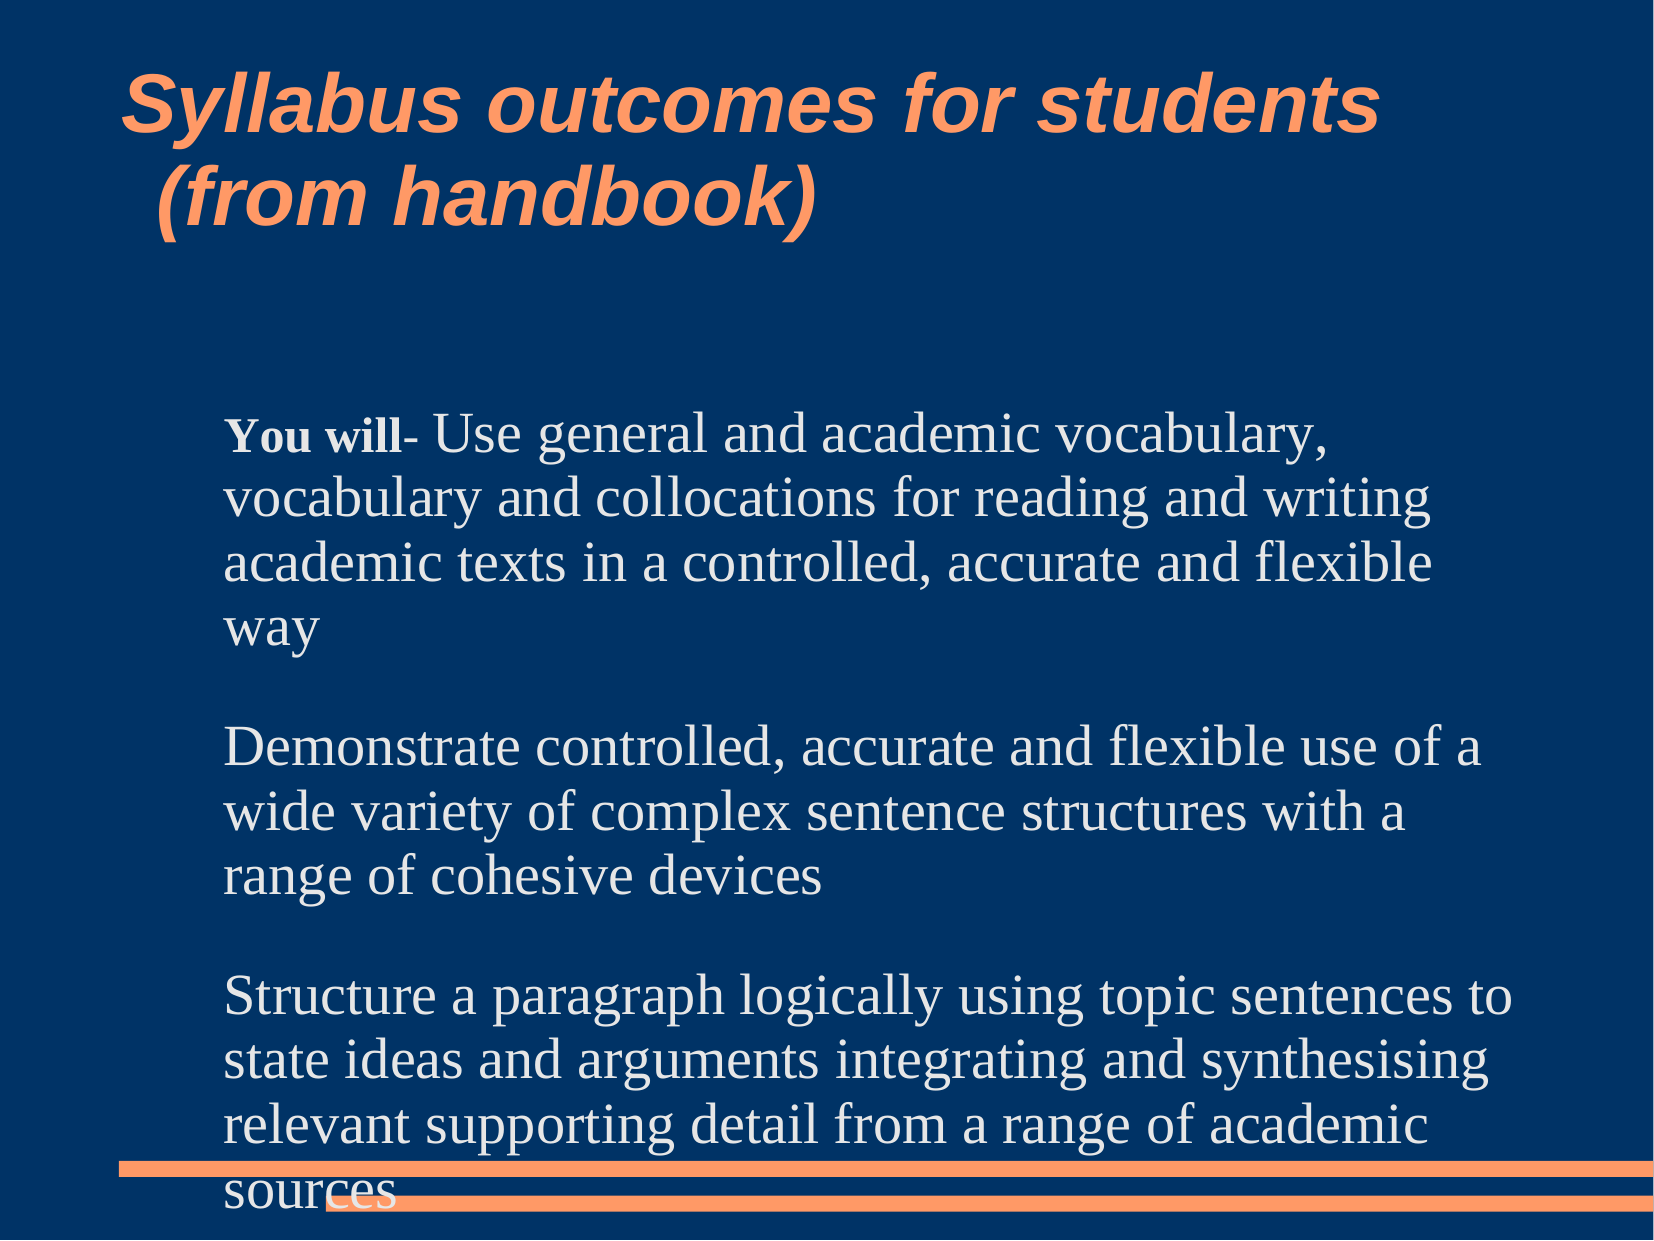

# Syllabus outcomes for students (from handbook)
You will- Use general and academic vocabulary, vocabulary and collocations for reading and writing academic texts in a controlled, accurate and flexible way
Demonstrate controlled, accurate and flexible use of a wide variety of complex sentence structures with a range of cohesive devices
Structure a paragraph logically using topic sentences to state ideas and arguments integrating and synthesising relevant supporting detail from a range of academic sources